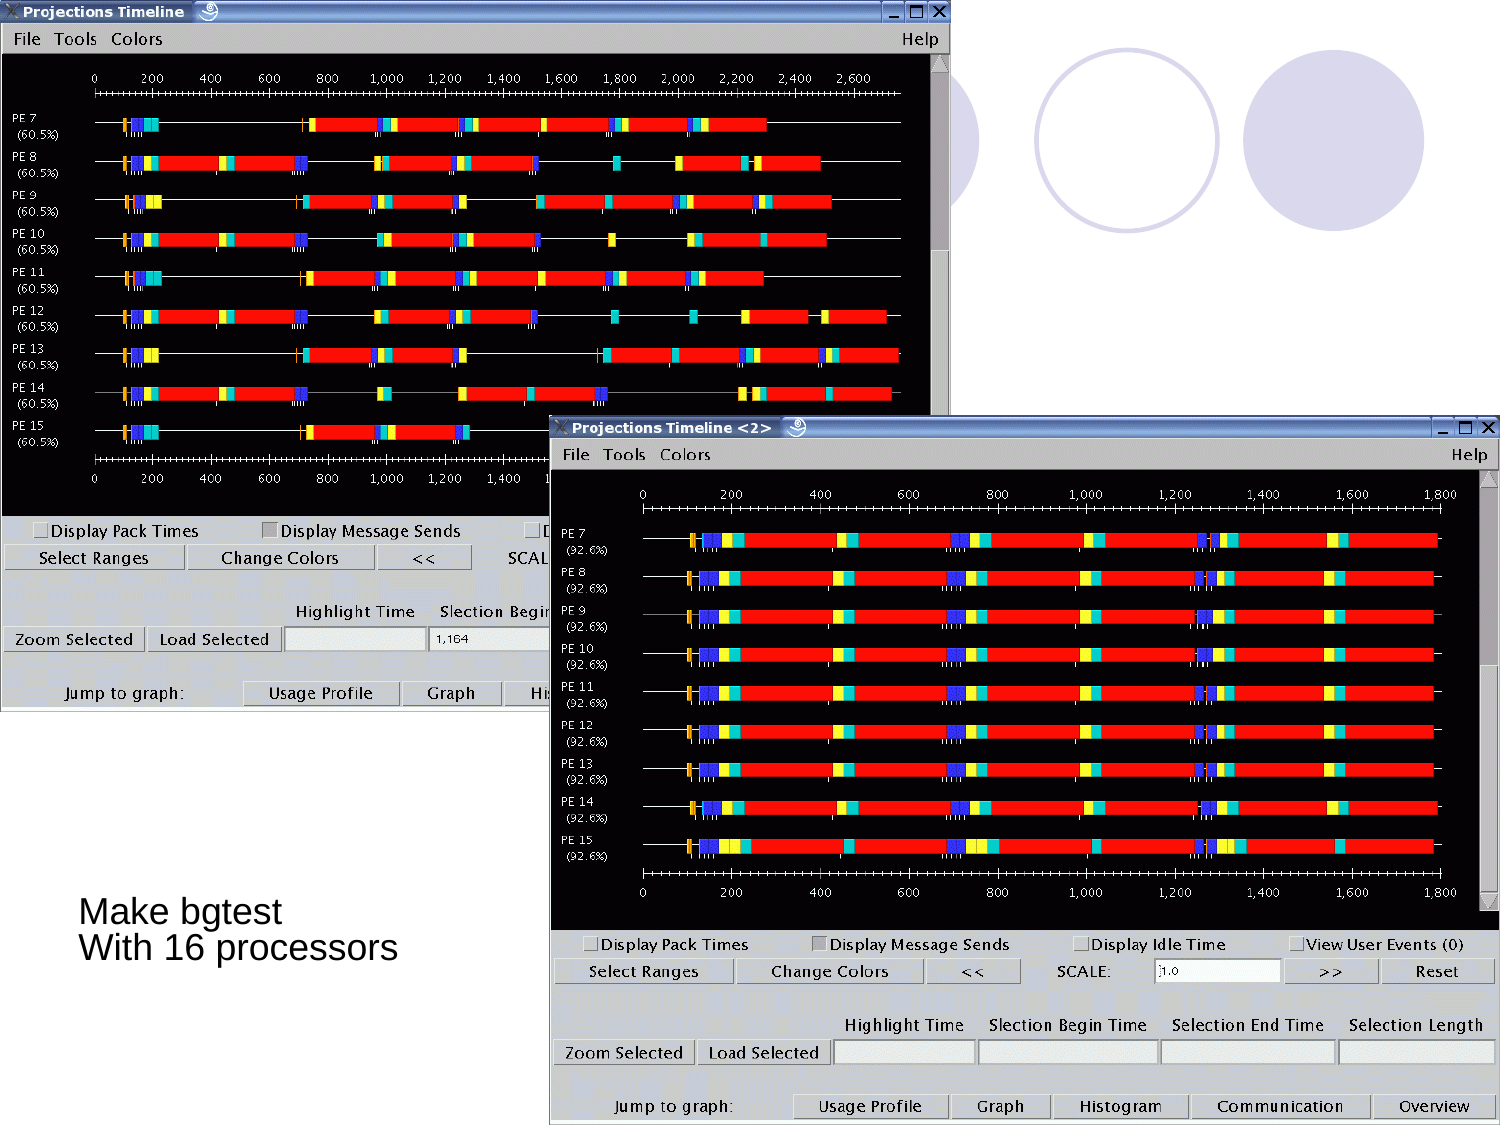

Make bgtest
With 16 processors
Charm++ Workshop 2008